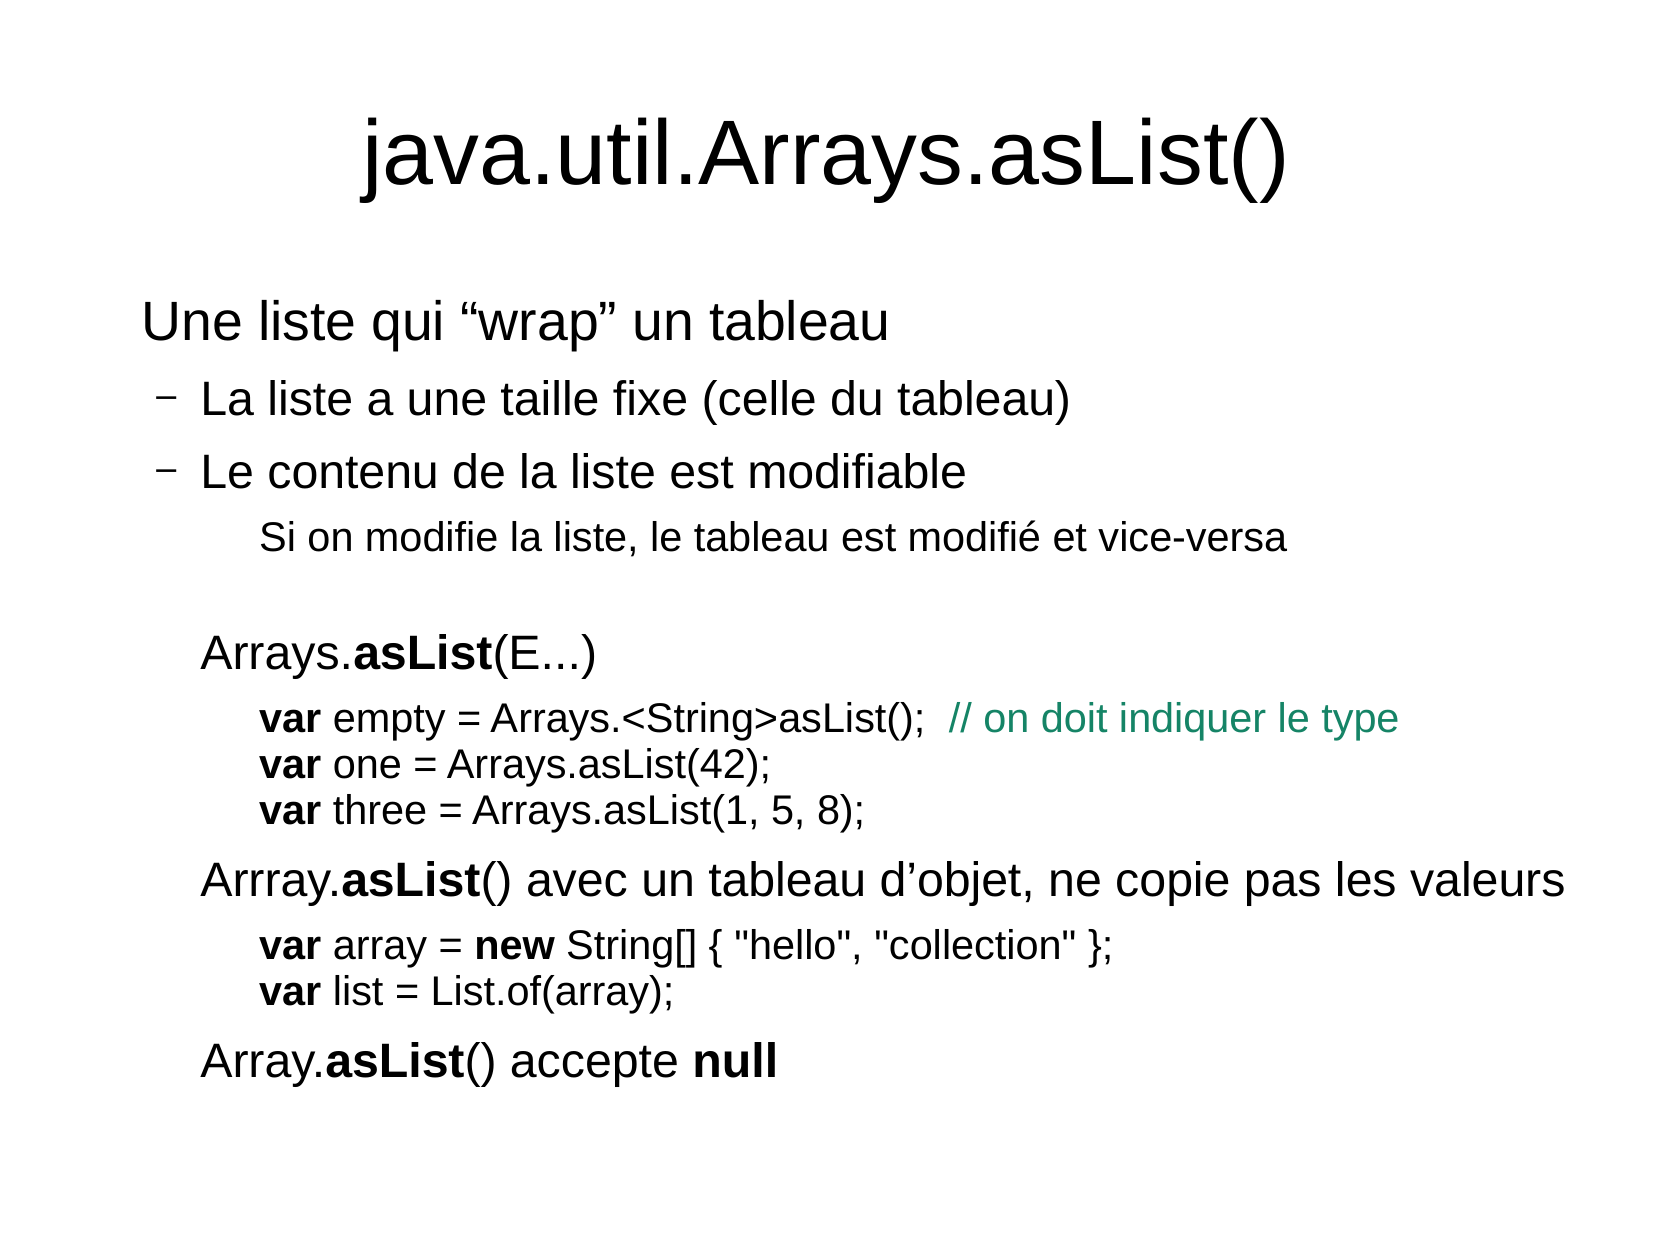

# java.util.Arrays.asList()
Une liste qui “wrap” un tableau
La liste a une taille fixe (celle du tableau)
Le contenu de la liste est modifiable
Si on modifie la liste, le tableau est modifié et vice-versa
Arrays.asList(E...)
var empty = Arrays.<String>asList(); // on doit indiquer le type
var one = Arrays.asList(42);
var three = Arrays.asList(1, 5, 8);
Arrray.asList() avec un tableau d’objet, ne copie pas les valeurs
var array = new String[] { "hello", "collection" };
var list = List.of(array);
Array.asList() accepte null